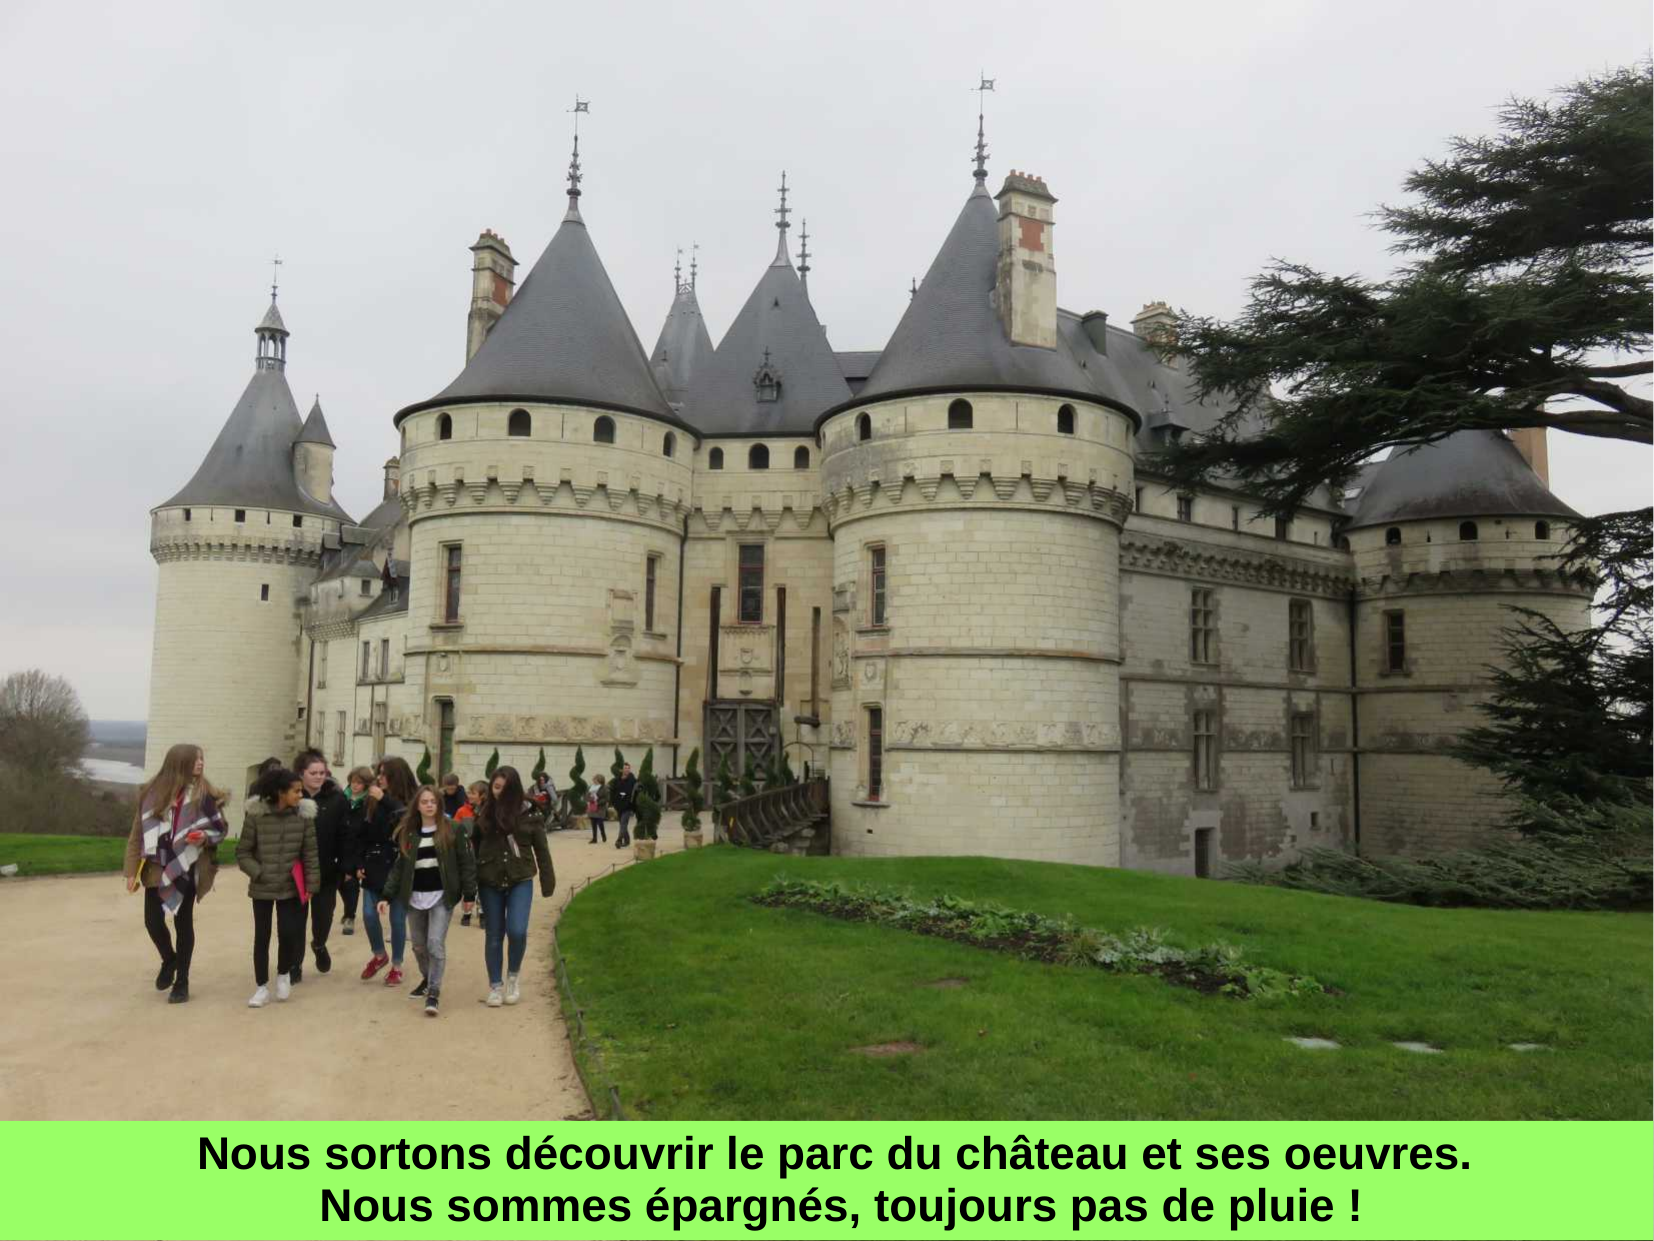

Nous sortons découvrir le parc du château et ses oeuvres.
Nous sommes épargnés, toujours pas de pluie !